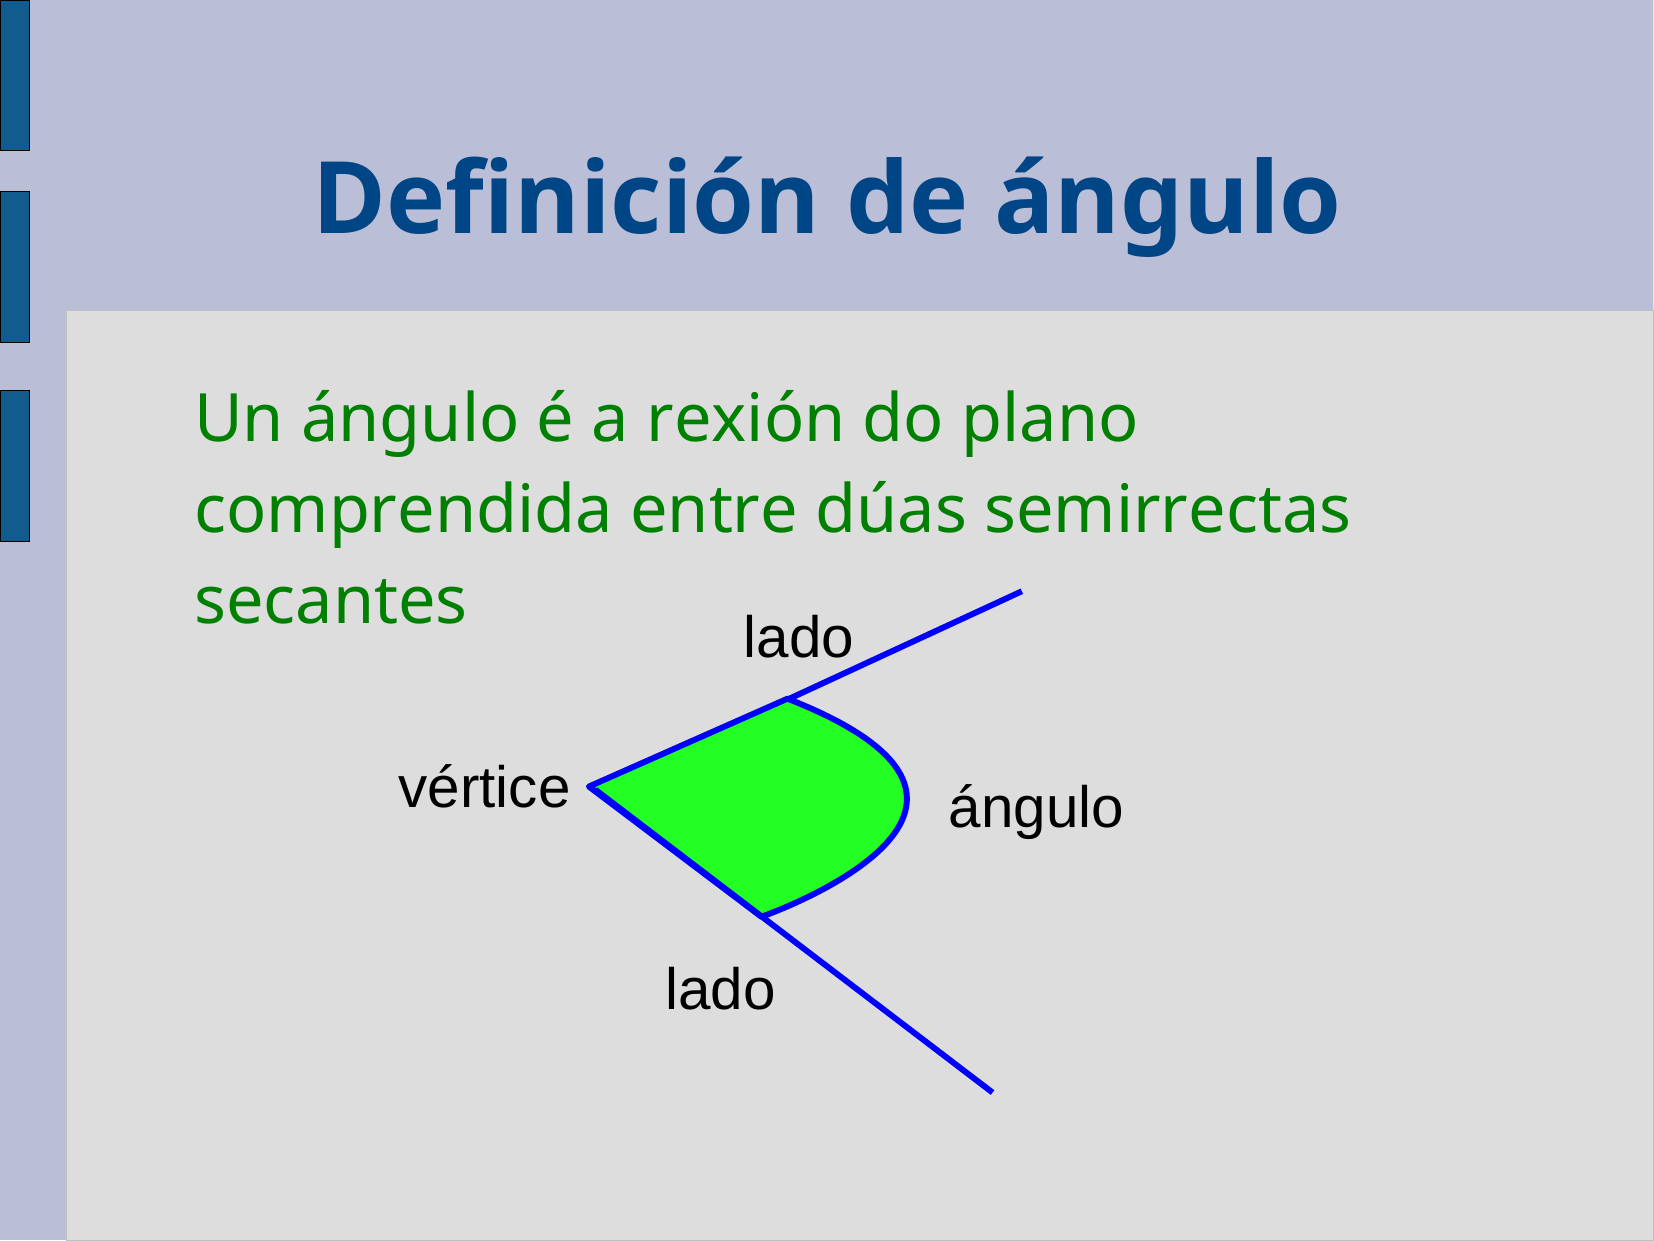

Un ángulo é a rexión do plano comprendida entre dúas semirrectas secantes
# Definición de ángulo
lado
vértice
ángulo
lado